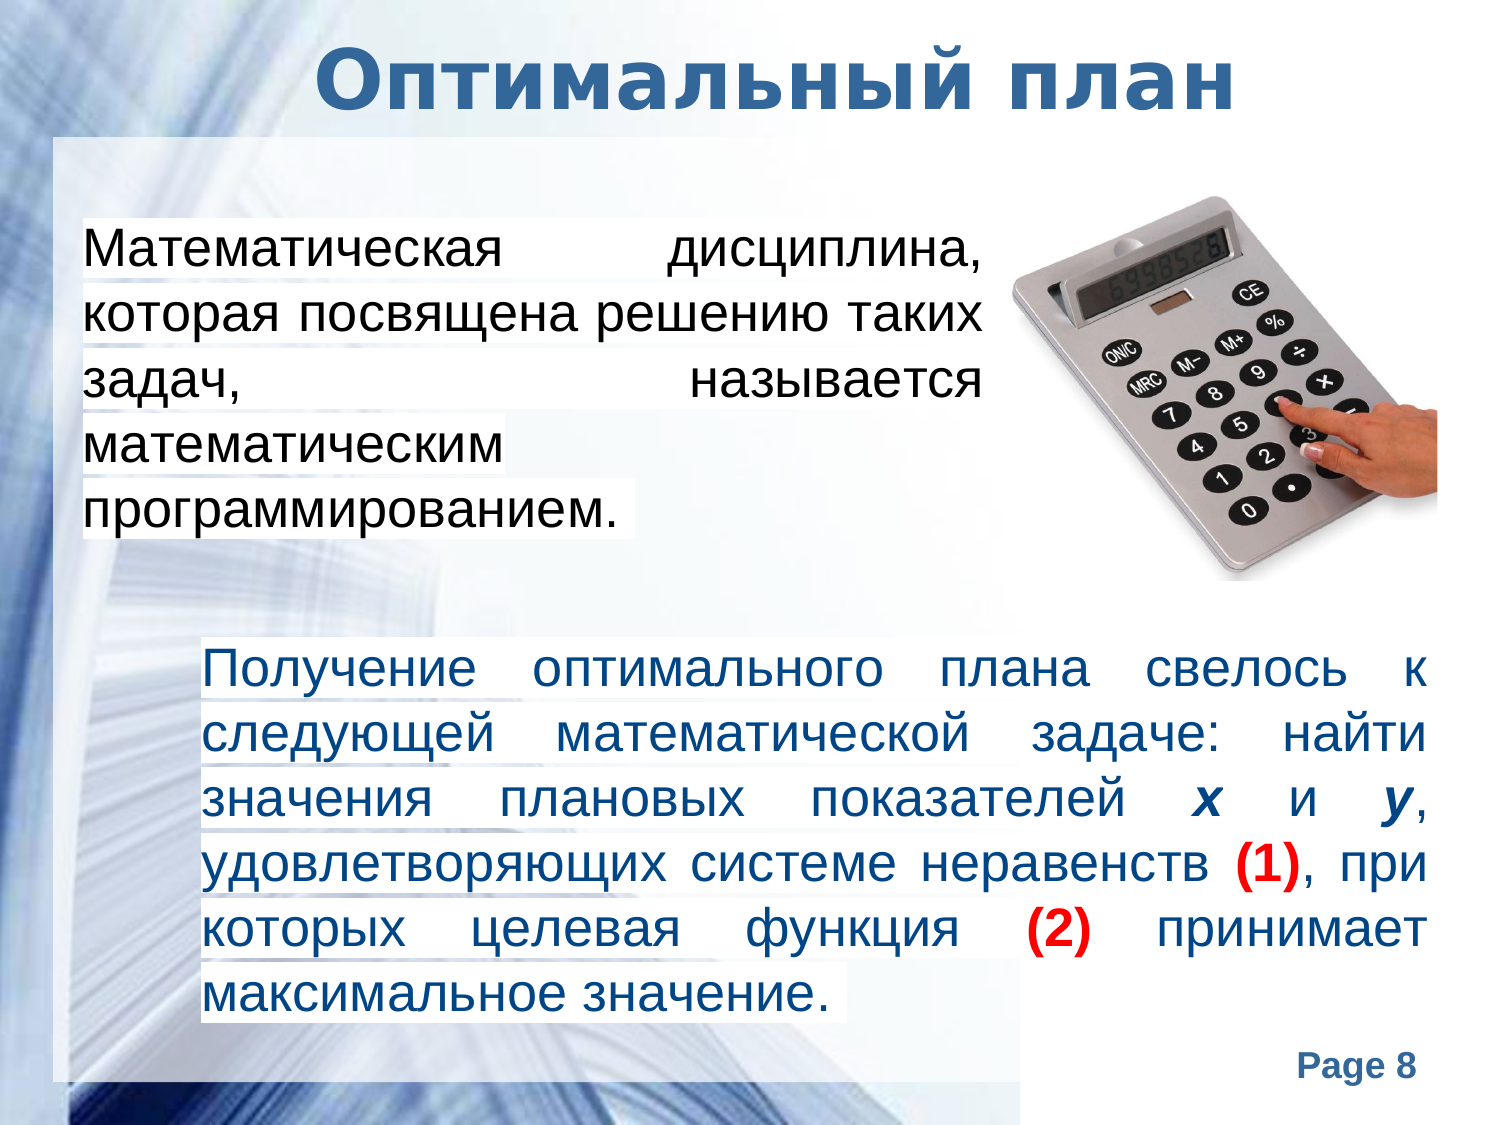

Оптимальный план
Математическая дисциплина, которая посвящена решению таких задач, называется математическим программированием.
# Получение оптимального плана свелось к следующей математической задаче: найти значения плановых показателей х и у, удовлетворяющих системе неравенств (1), при которых целевая функция (2) принимает максимальное значение.